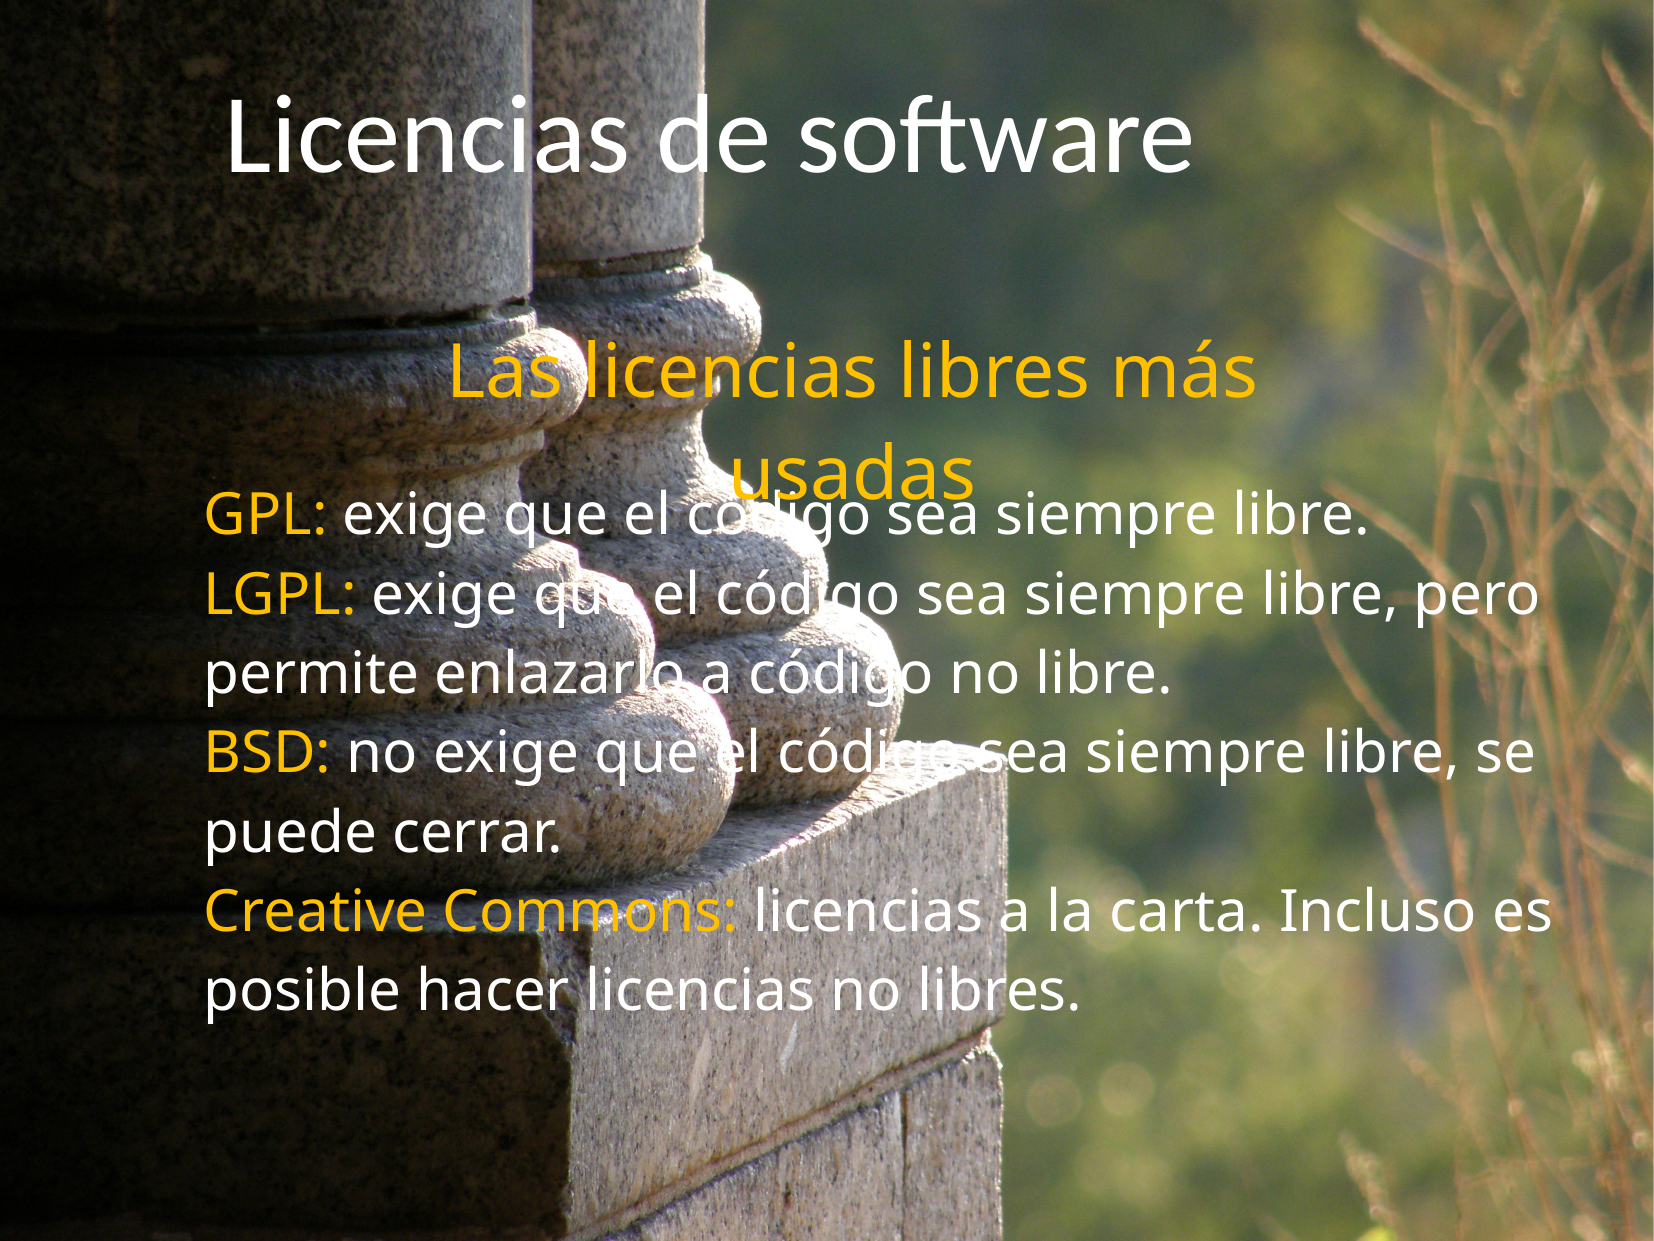

Licencias de software
Las licencias libres más usadas
GPL: exige que el código sea siempre libre.
LGPL: exige que el código sea siempre libre, pero permite enlazarlo a código no libre.
BSD: no exige que el código sea siempre libre, se puede cerrar.
Creative Commons: licencias a la carta. Incluso es posible hacer licencias no libres.